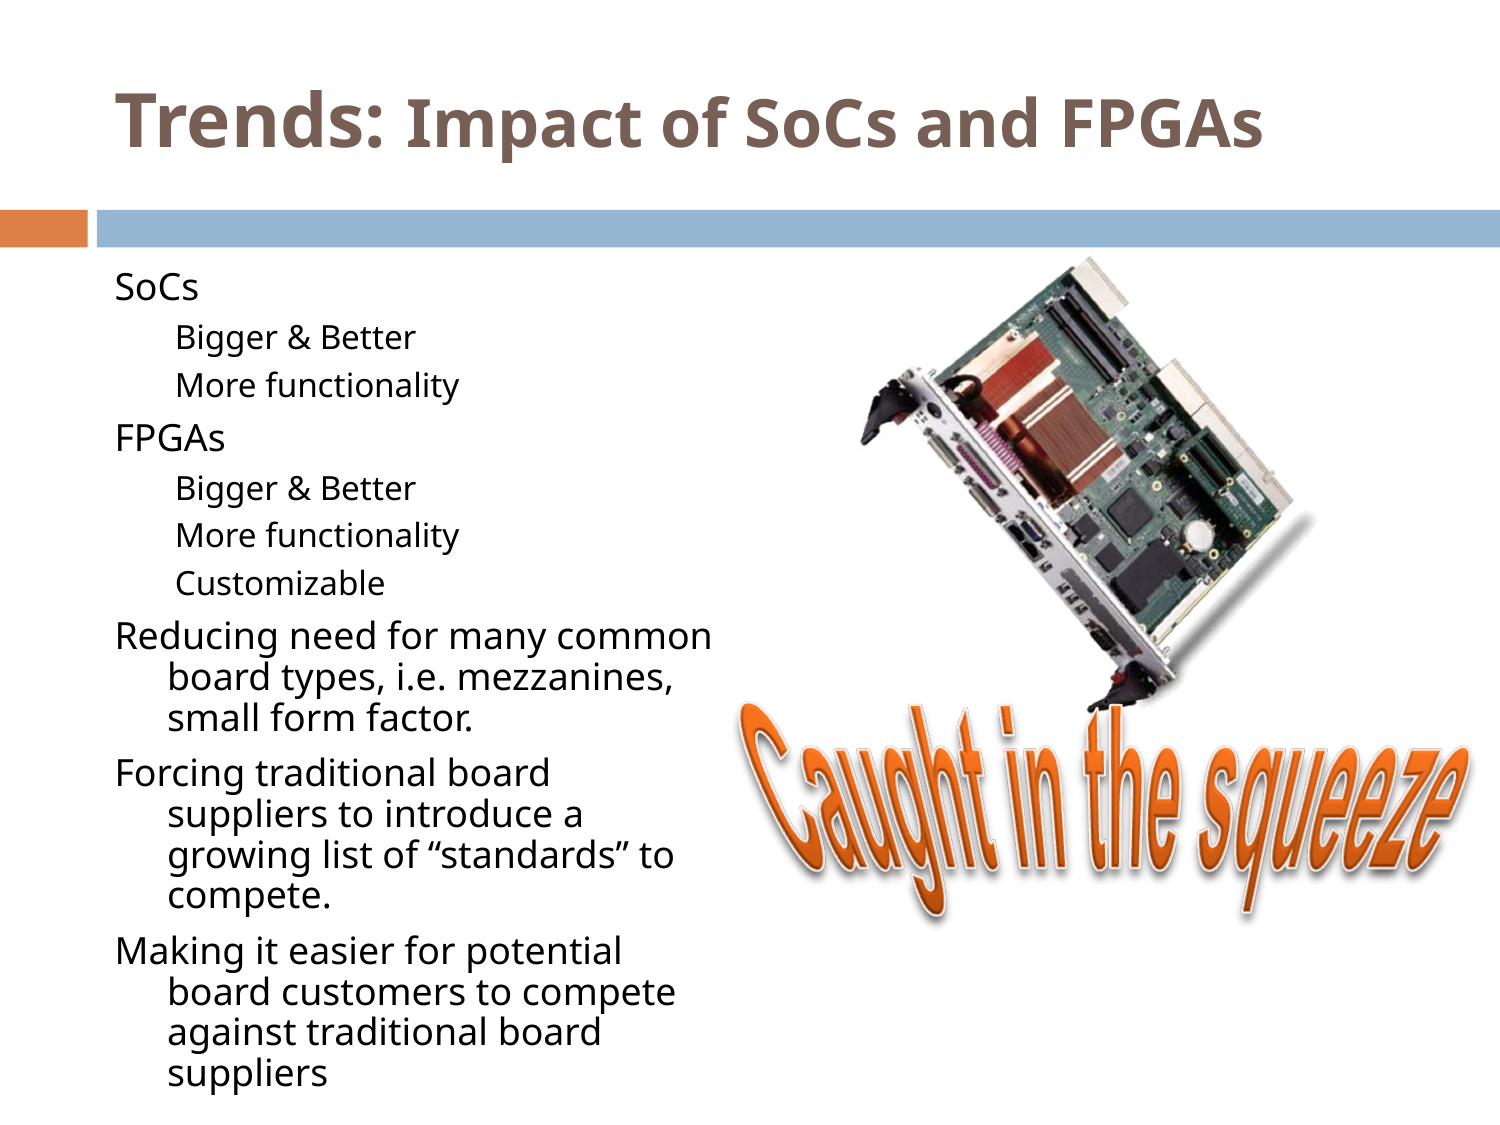

# Trends: Impact of SoCs and FPGAs
SoCs
Bigger & Better
More functionality
FPGAs
Bigger & Better
More functionality
Customizable
Reducing need for many common board types, i.e. mezzanines, small form factor.
Forcing traditional board suppliers to introduce a growing list of “standards” to compete.
Making it easier for potential board customers to compete against traditional board suppliers